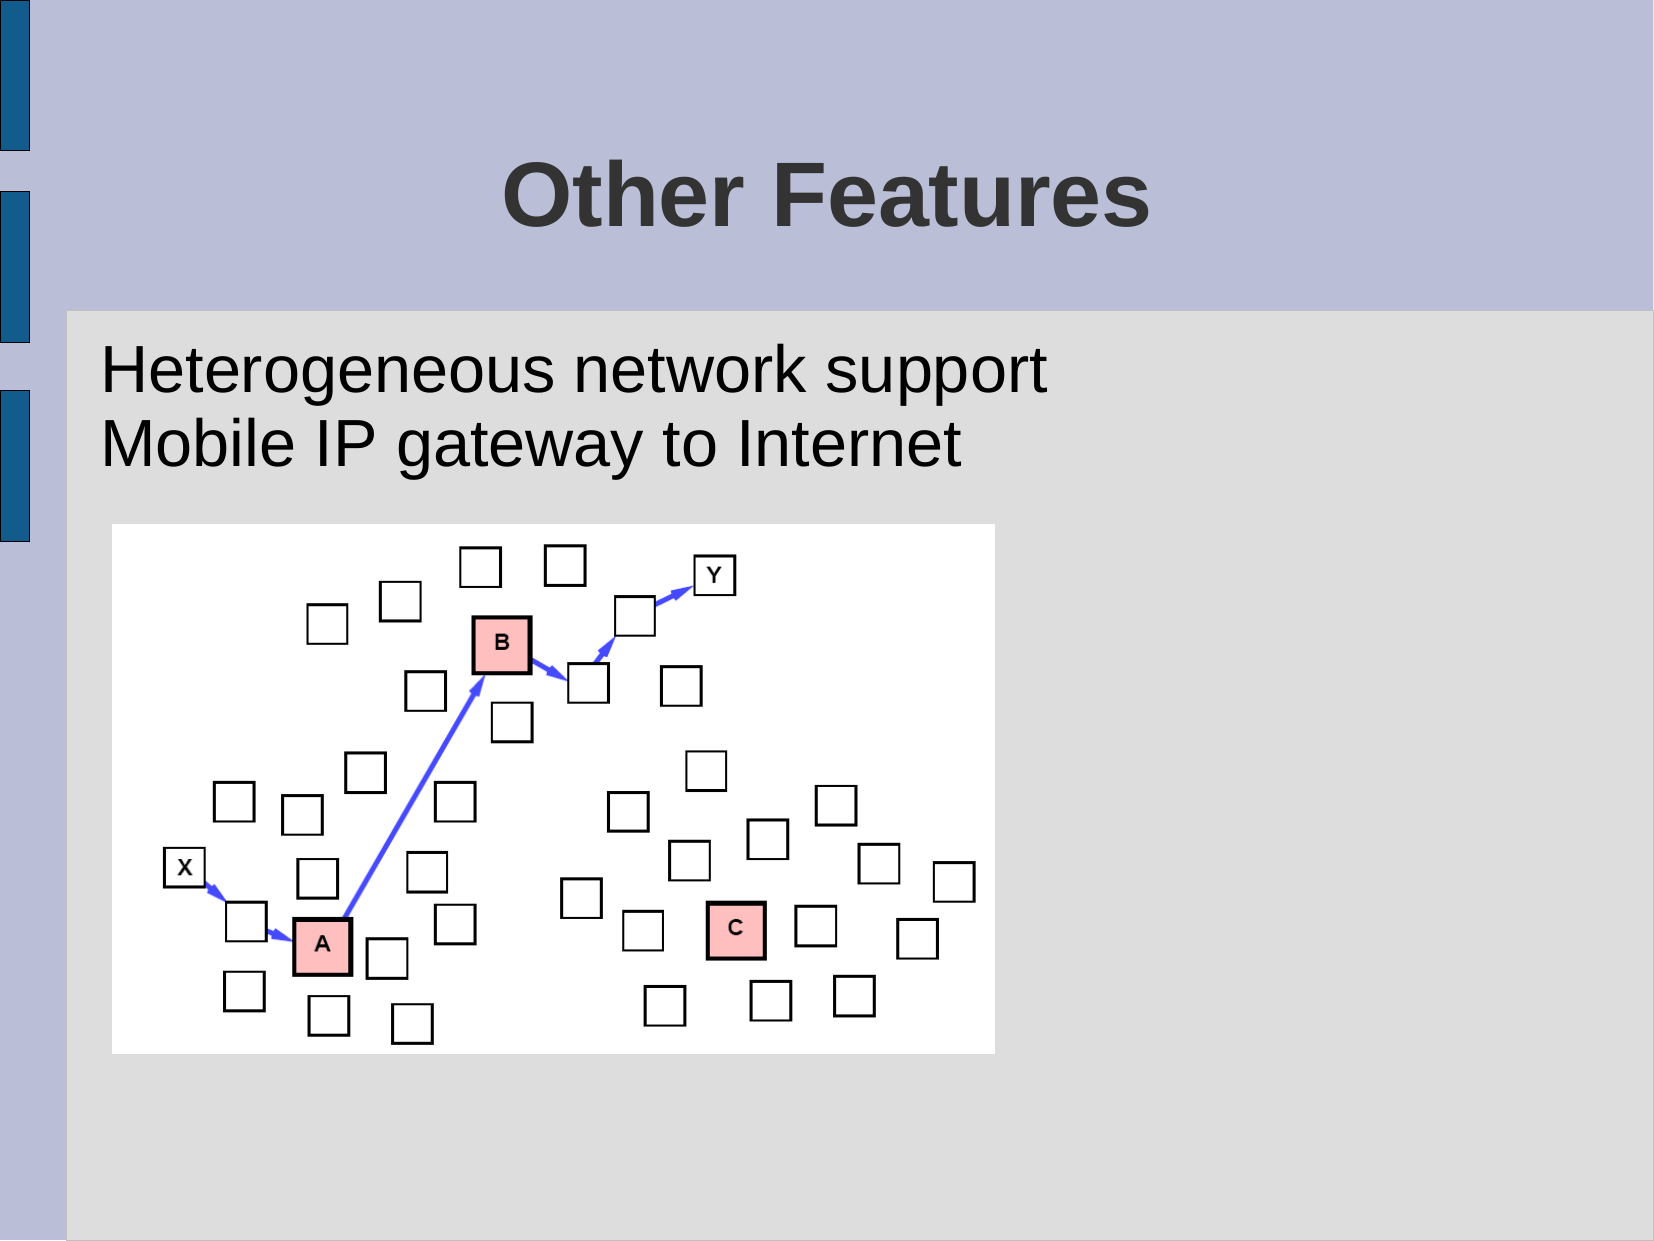

# Other Features
Heterogeneous network support
Mobile IP gateway to Internet